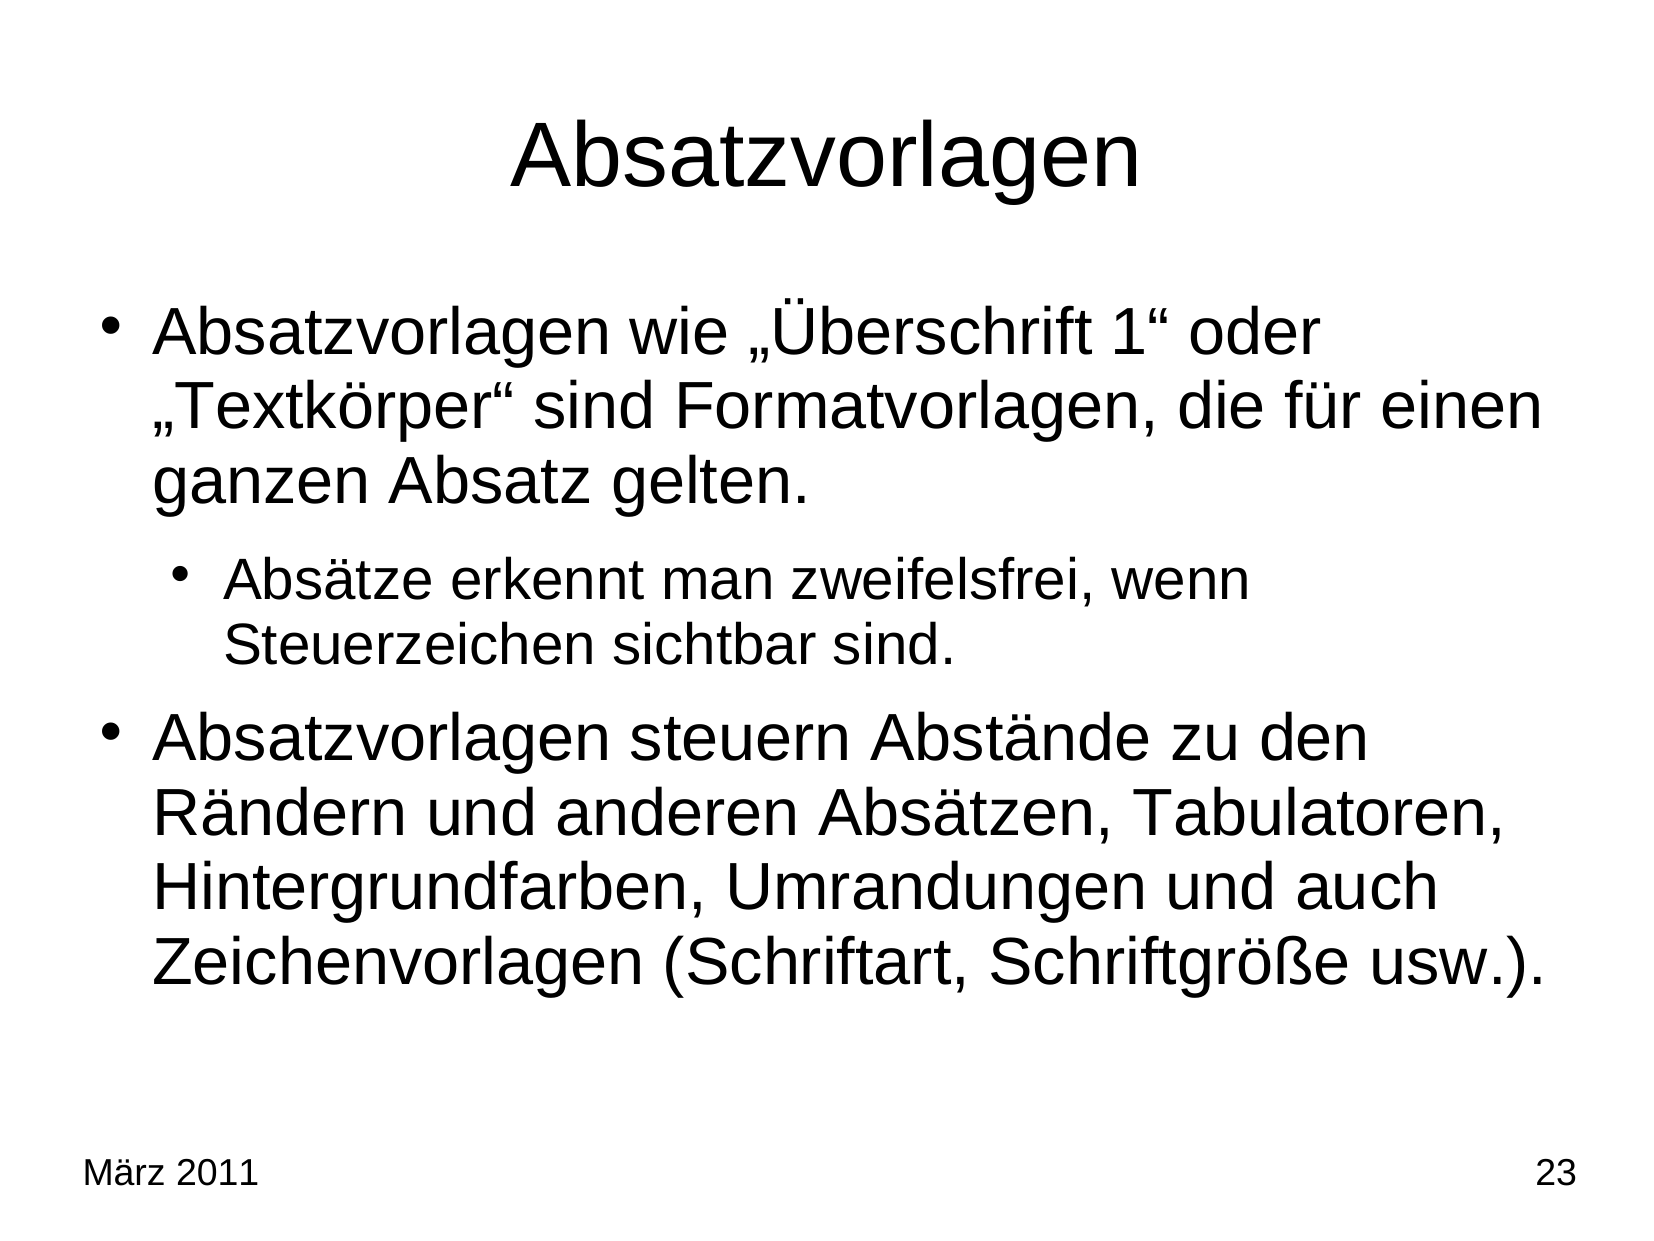

# Absatzvorlagen
Absatzvorlagen wie „Überschrift 1“ oder „Textkörper“ sind Formatvorlagen, die für einen ganzen Absatz gelten.
Absätze erkennt man zweifelsfrei, wenn Steuerzeichen sichtbar sind.
Absatzvorlagen steuern Abstände zu den Rändern und anderen Absätzen, Tabulatoren, Hintergrundfarben, Umrandungen und auch Zeichenvorlagen (Schriftart, Schriftgröße usw.).
März 2011
23